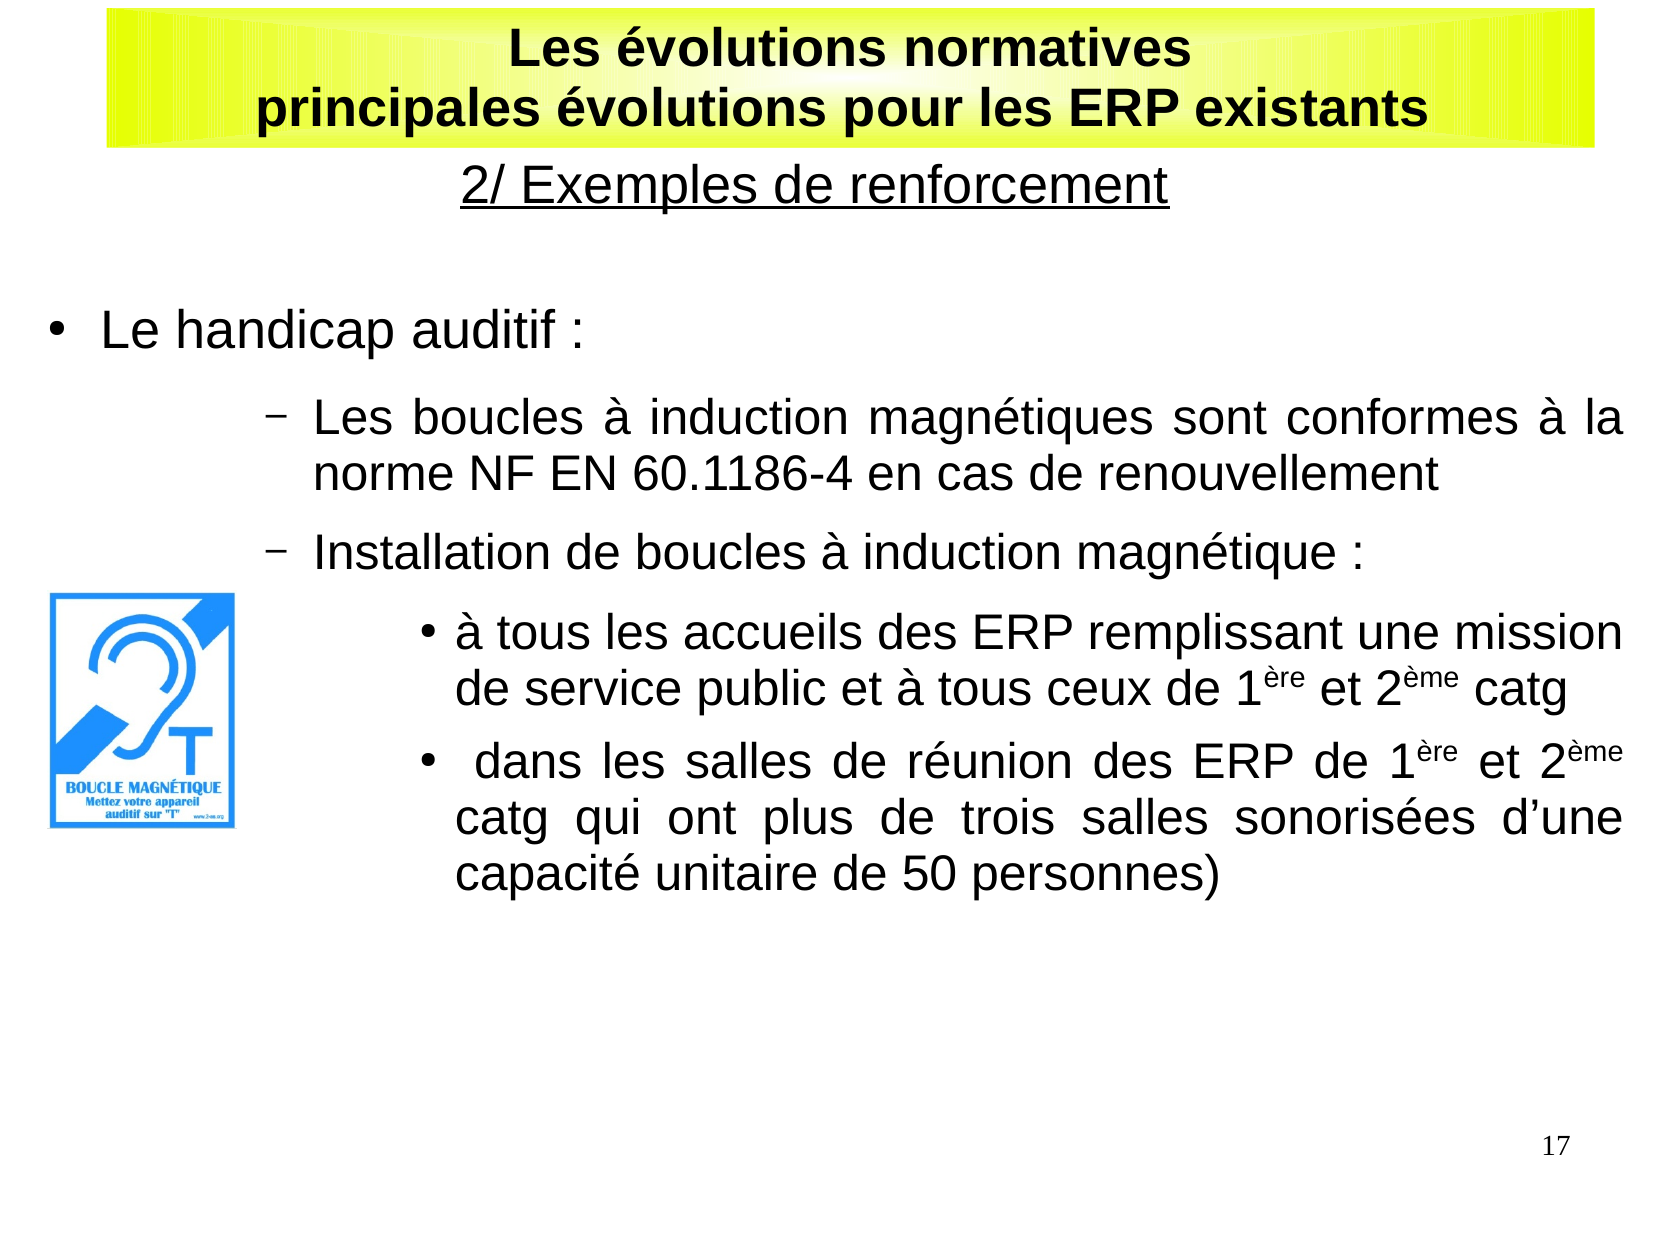

Les évolutions normatives
principales évolutions pour les ERP existants
2/ Exemples de renforcement
# Le handicap auditif :
Les boucles à induction magnétiques sont conformes à la norme NF EN 60.1186-4 en cas de renouvellement
Installation de boucles à induction magnétique :
à tous les accueils des ERP remplissant une mission de service public et à tous ceux de 1ère et 2ème catg
 dans les salles de réunion des ERP de 1ère et 2ème catg qui ont plus de trois salles sonorisées d’une capacité unitaire de 50 personnes)
17